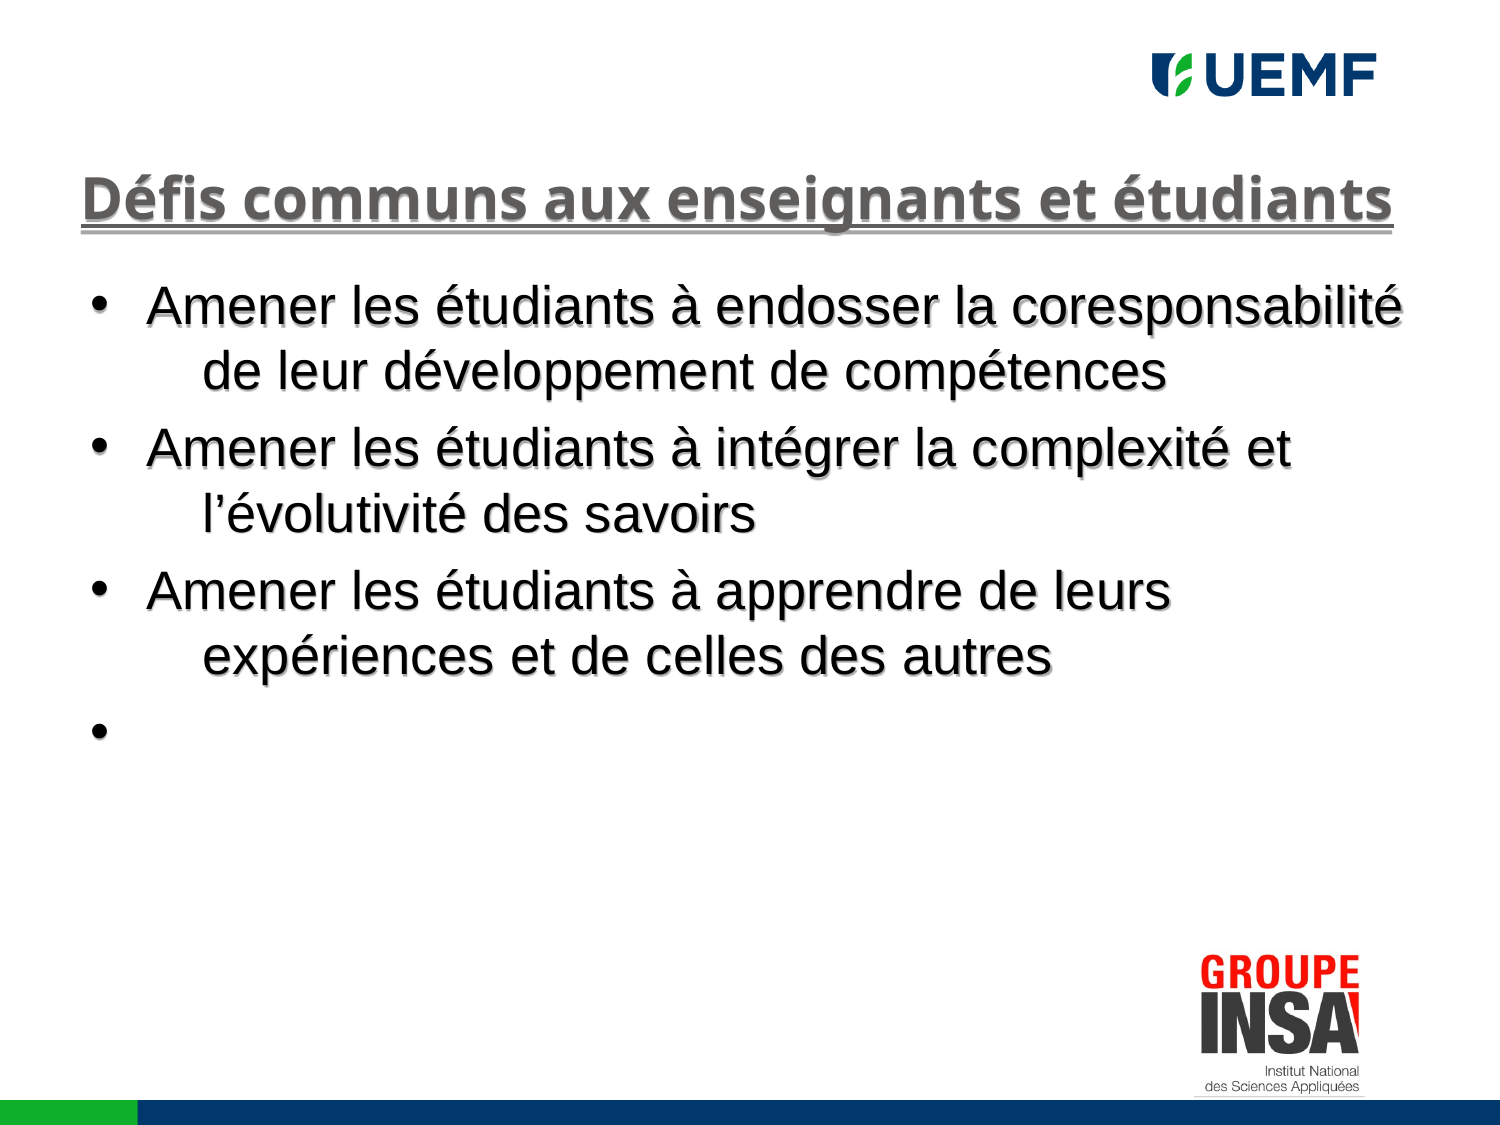

# Défis communs aux enseignants et étudiants
Amener les étudiants à endosser la coresponsabilité de leur développement de compétences
Amener les étudiants à intégrer la complexité et l’évolutivité des savoirs
Amener les étudiants à apprendre de leurs expériences et de celles des autres